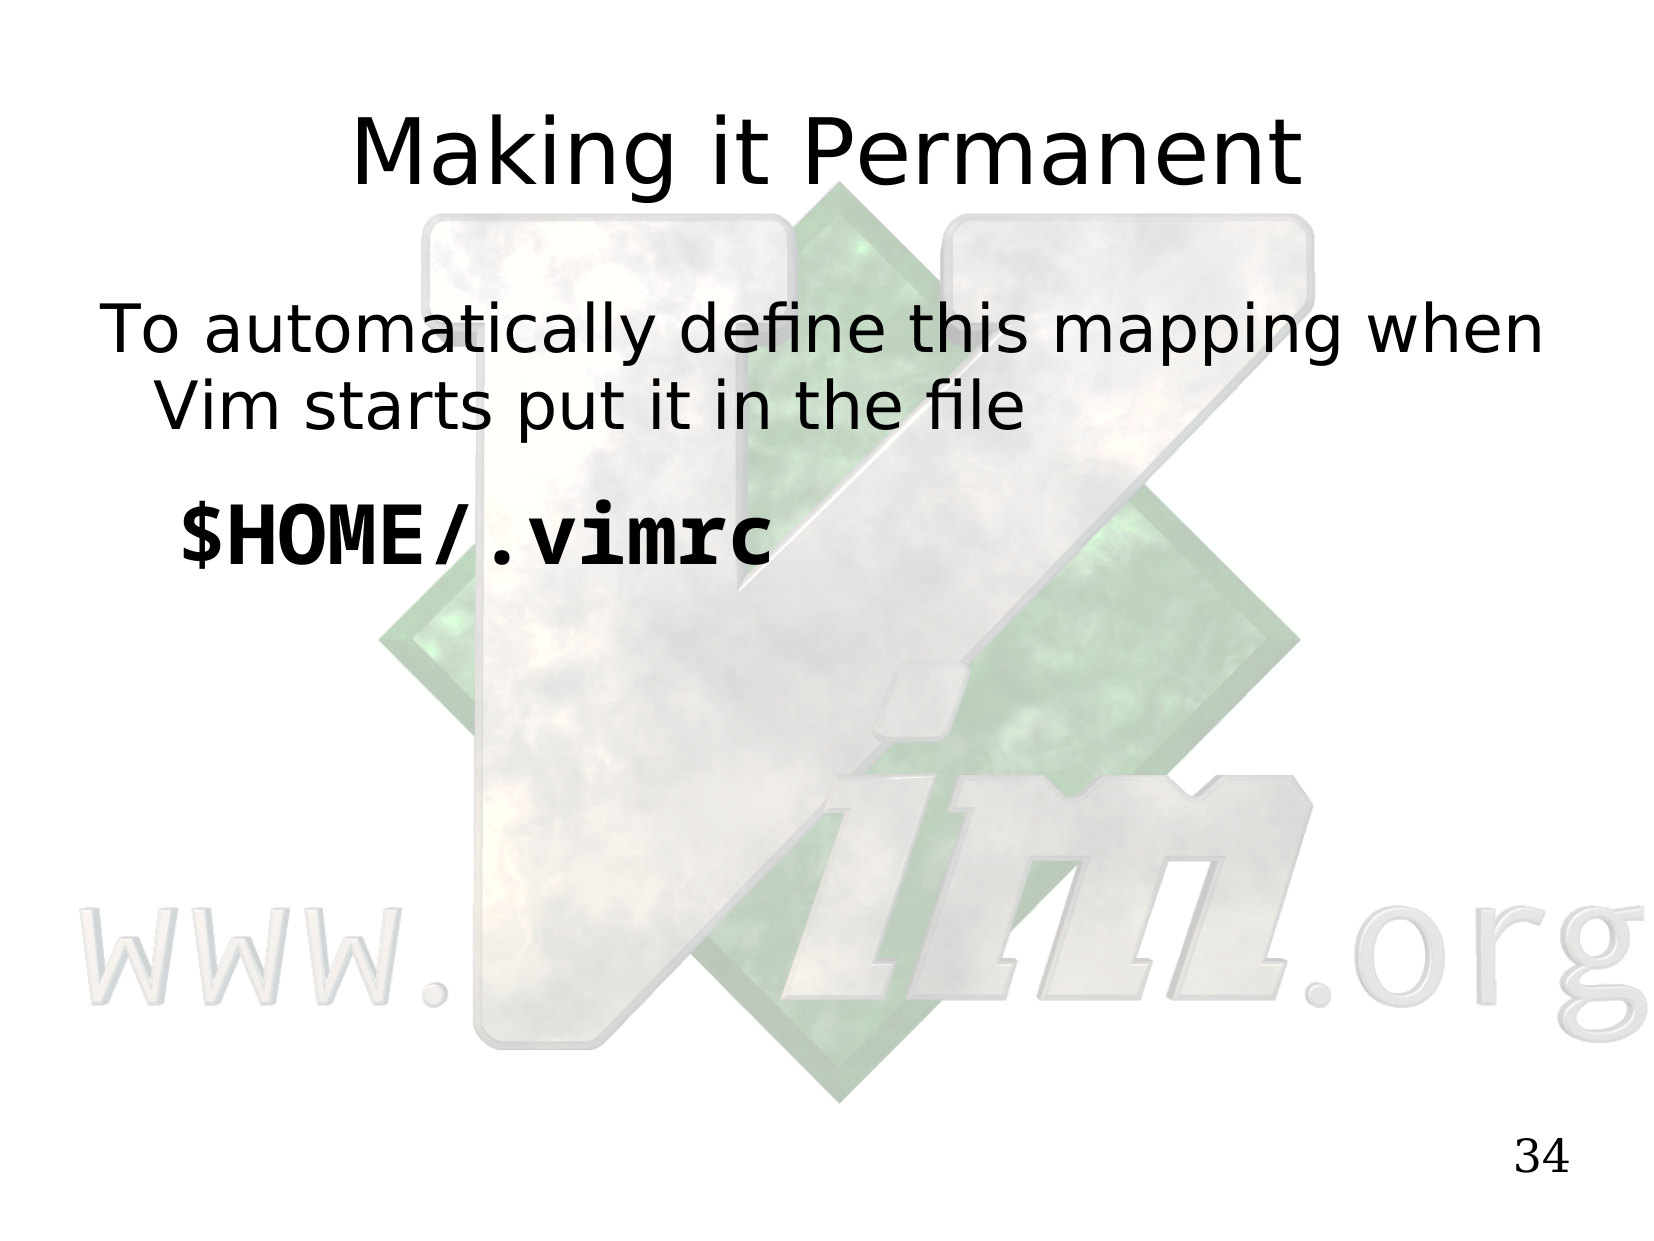

# Making it Permanent
To automatically define this mapping when Vim starts put it in the file
$HOME/.vimrc
34